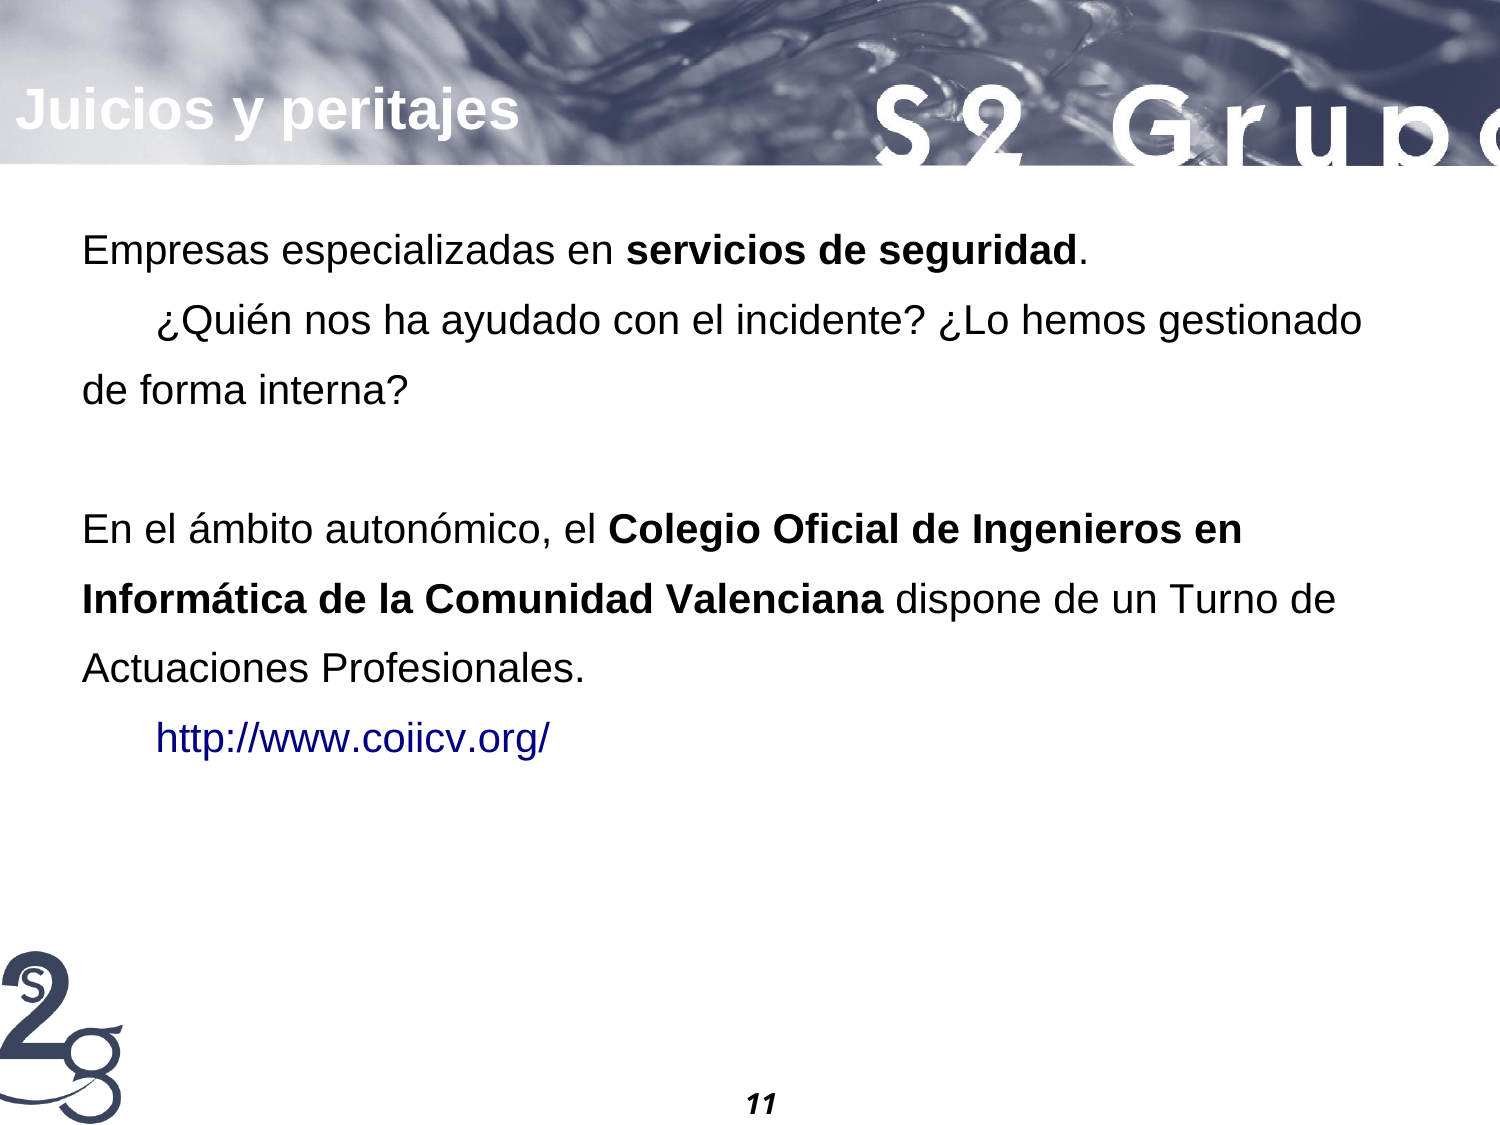

Juicios y peritajes
Empresas especializadas en servicios de seguridad.
	¿Quién nos ha ayudado con el incidente? ¿Lo hemos gestionado de forma interna?
En el ámbito autonómico, el Colegio Oficial de Ingenieros en Informática de la Comunidad Valenciana dispone de un Turno de Actuaciones Profesionales.
	http://www.coiicv.org/